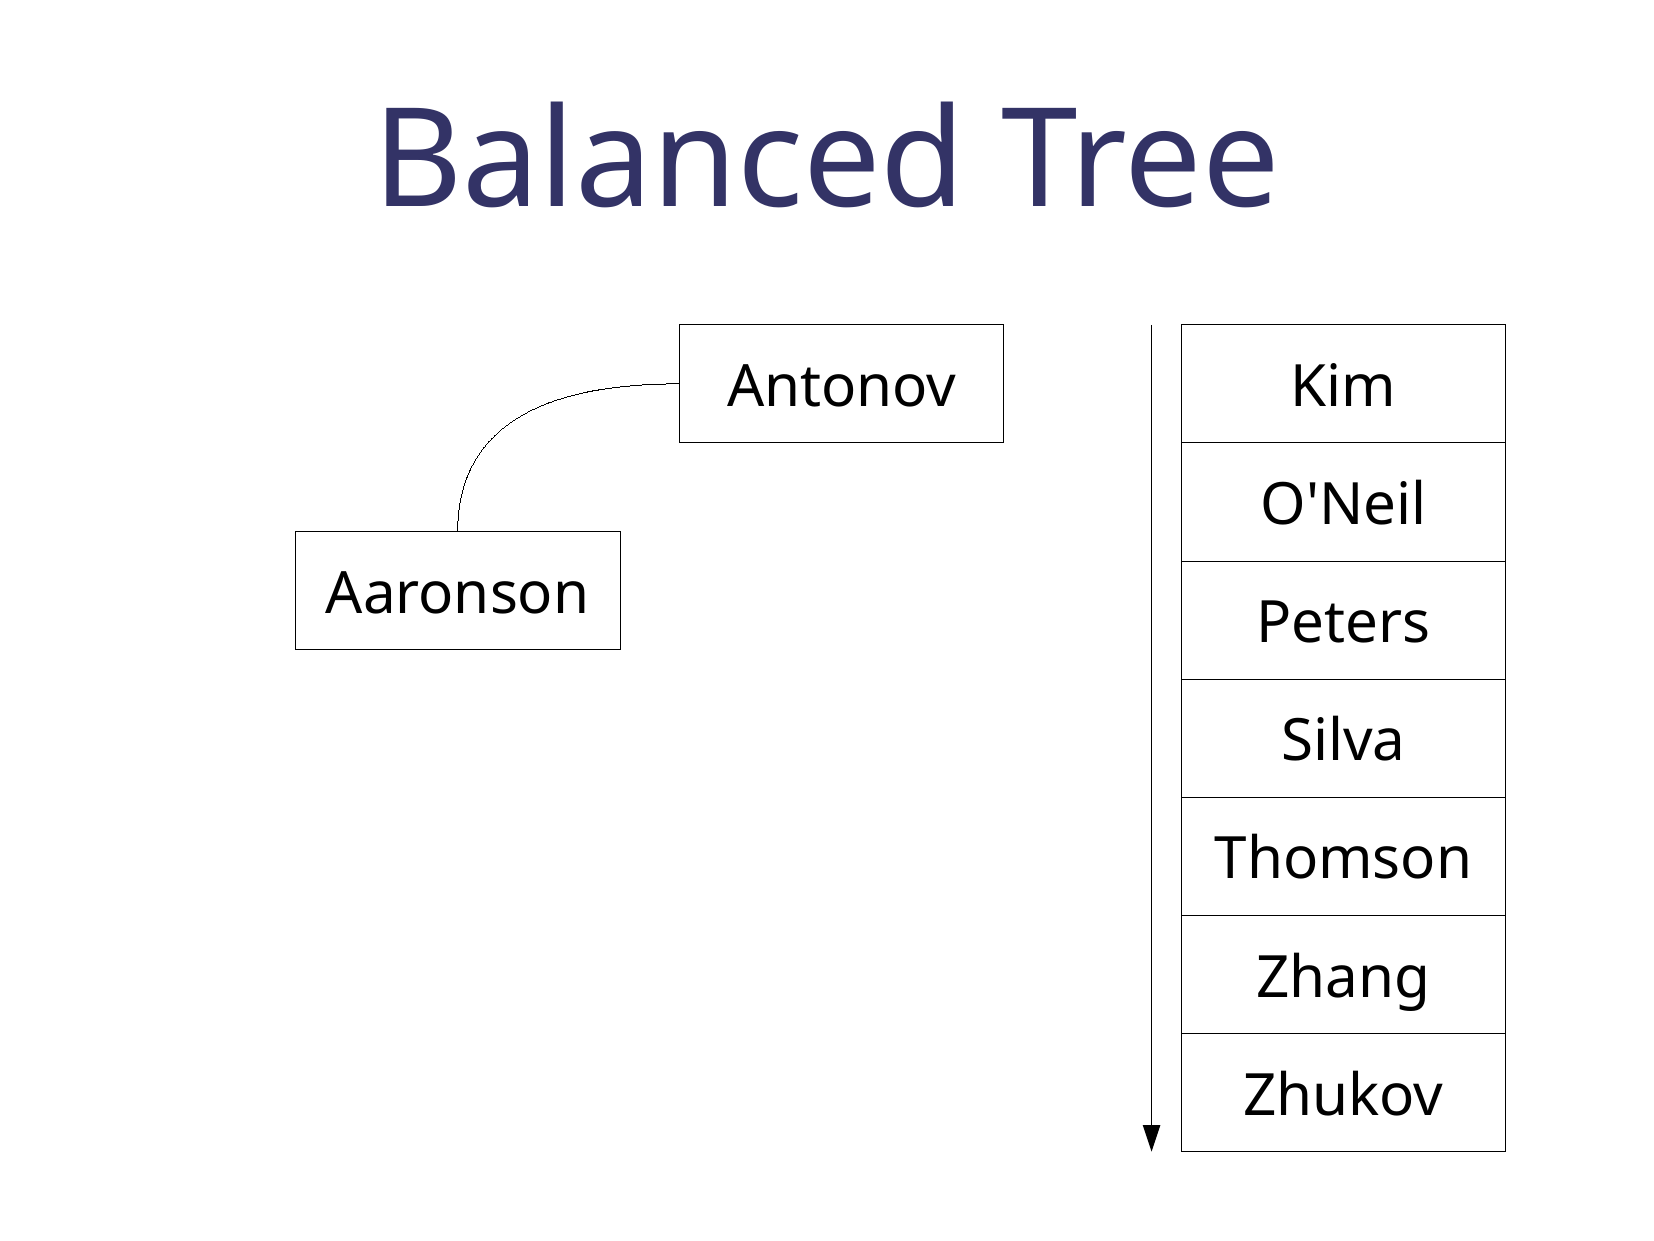

# Balanced Tree
Antonov
Kim
O'Neil
Aaronson
Peters
Silva
Thomson
Zhang
Zhukov